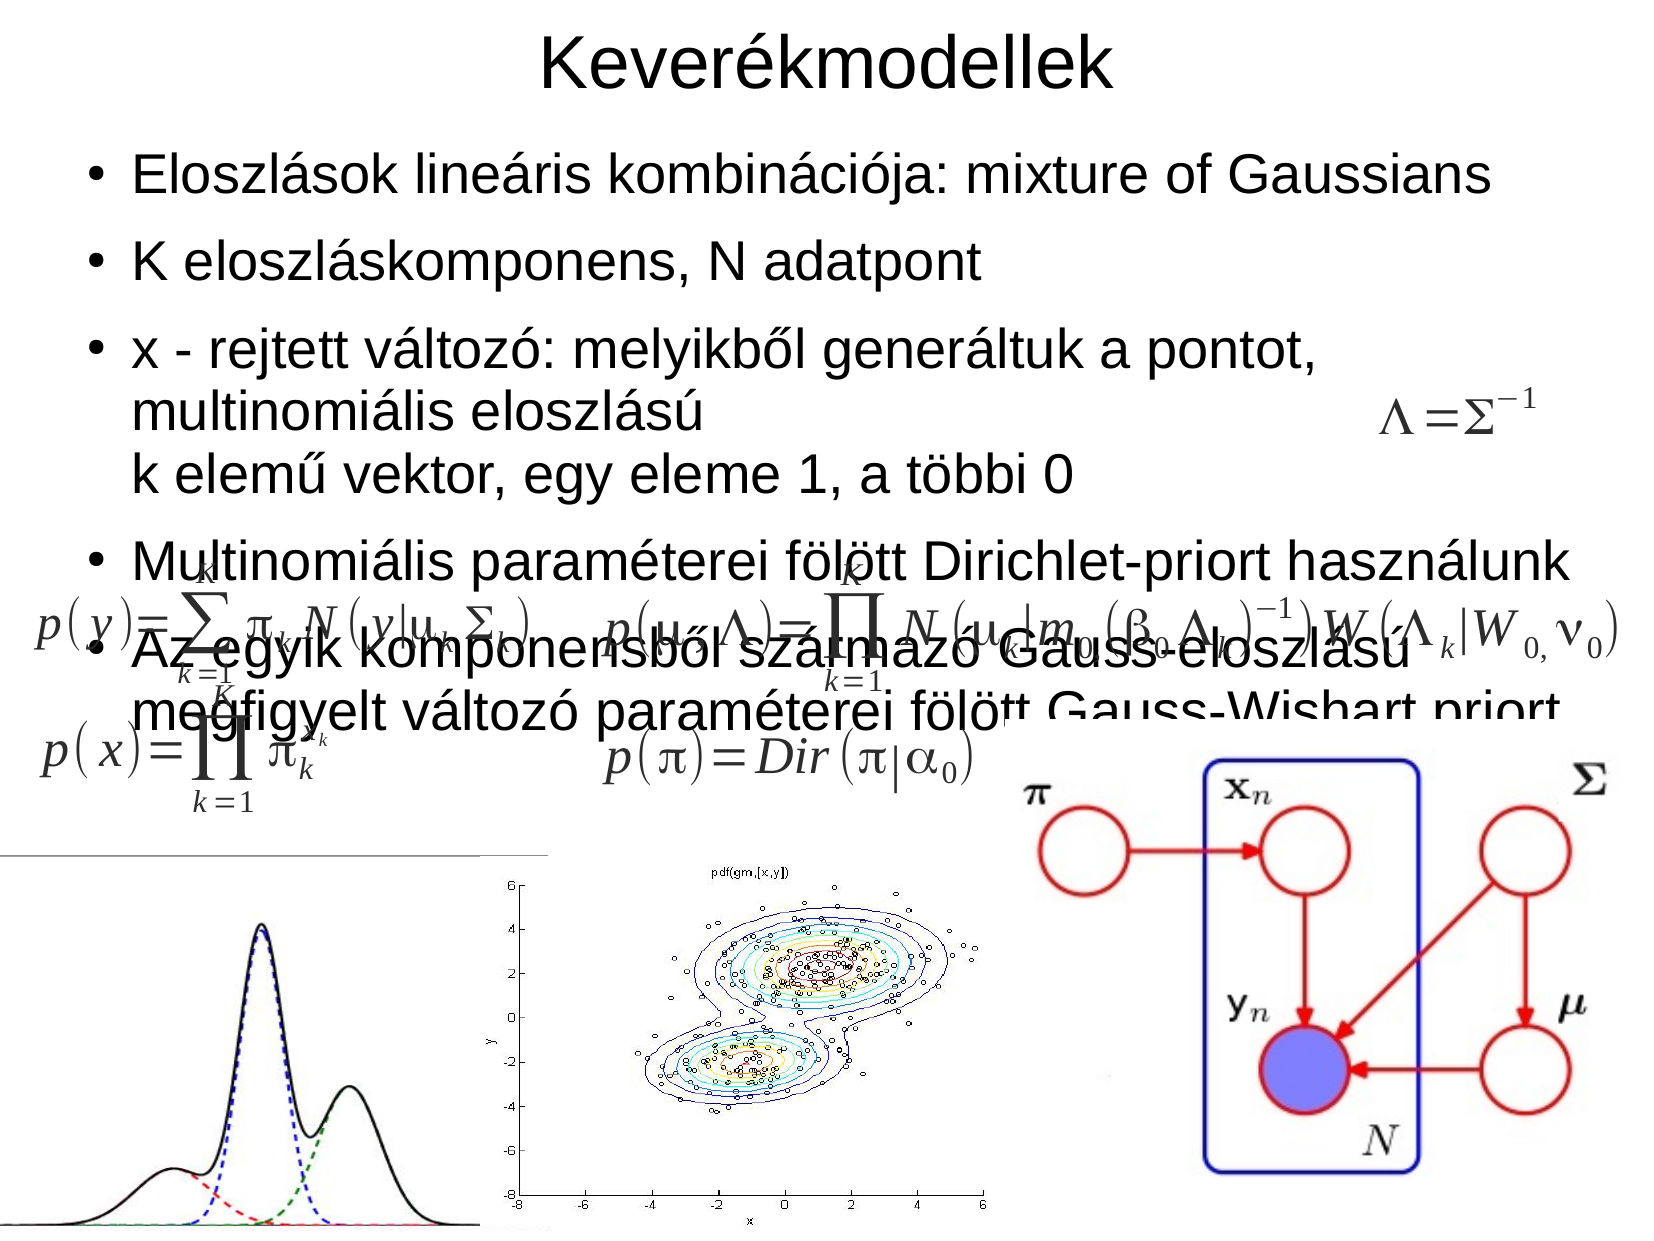

# Keverékmodellek
Eloszlások lineáris kombinációja: mixture of Gaussians
K eloszláskomponens, N adatpont
x - rejtett változó: melyikből generáltuk a pontot, multinomiális eloszlású
k elemű vektor, egy eleme 1, a többi 0
Multinomiális paraméterei fölött Dirichlet-priort használunk
Az egyik komponensből származó Gauss-eloszlású megfigyelt változó paraméterei fölött Gauss-Wishart priort